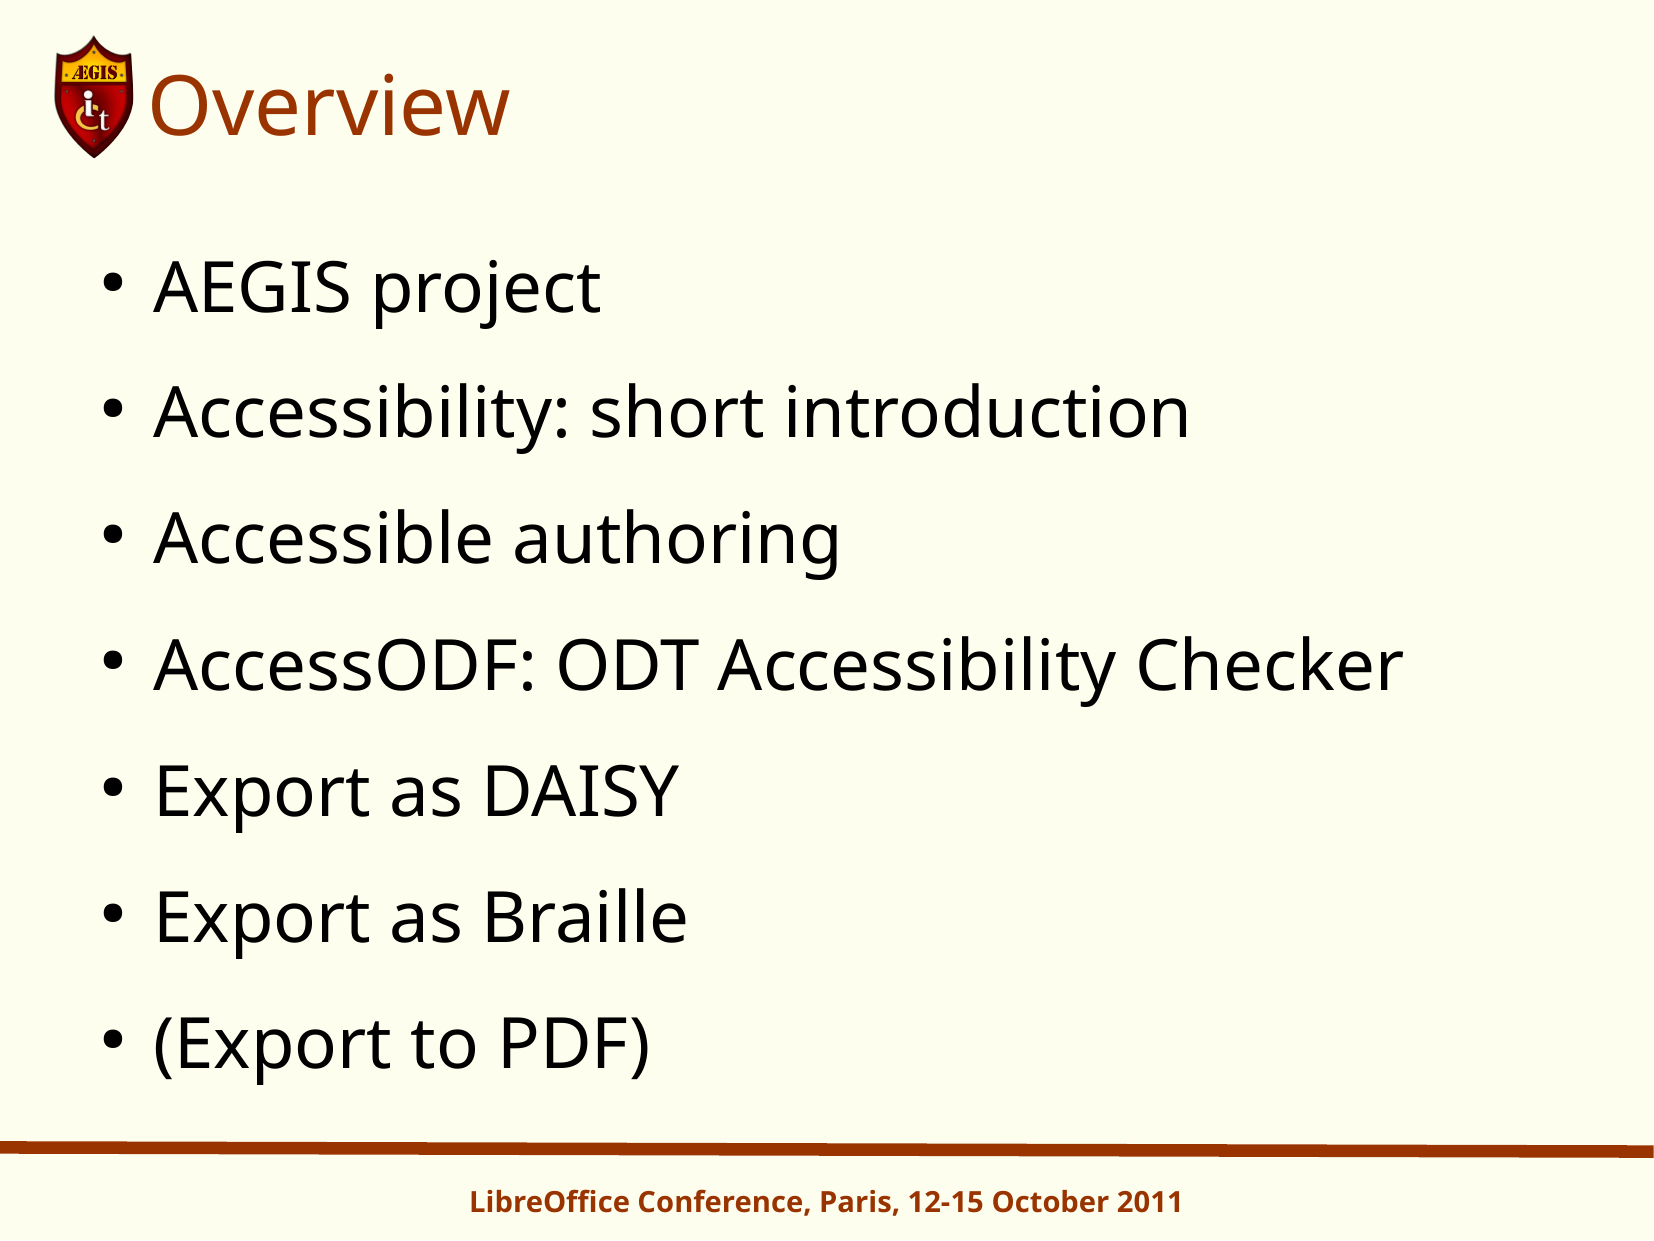

# Overview
AEGIS project
Accessibility: short introduction
Accessible authoring
AccessODF: ODT Accessibility Checker
Export as DAISY
Export as Braille
(Export to PDF)